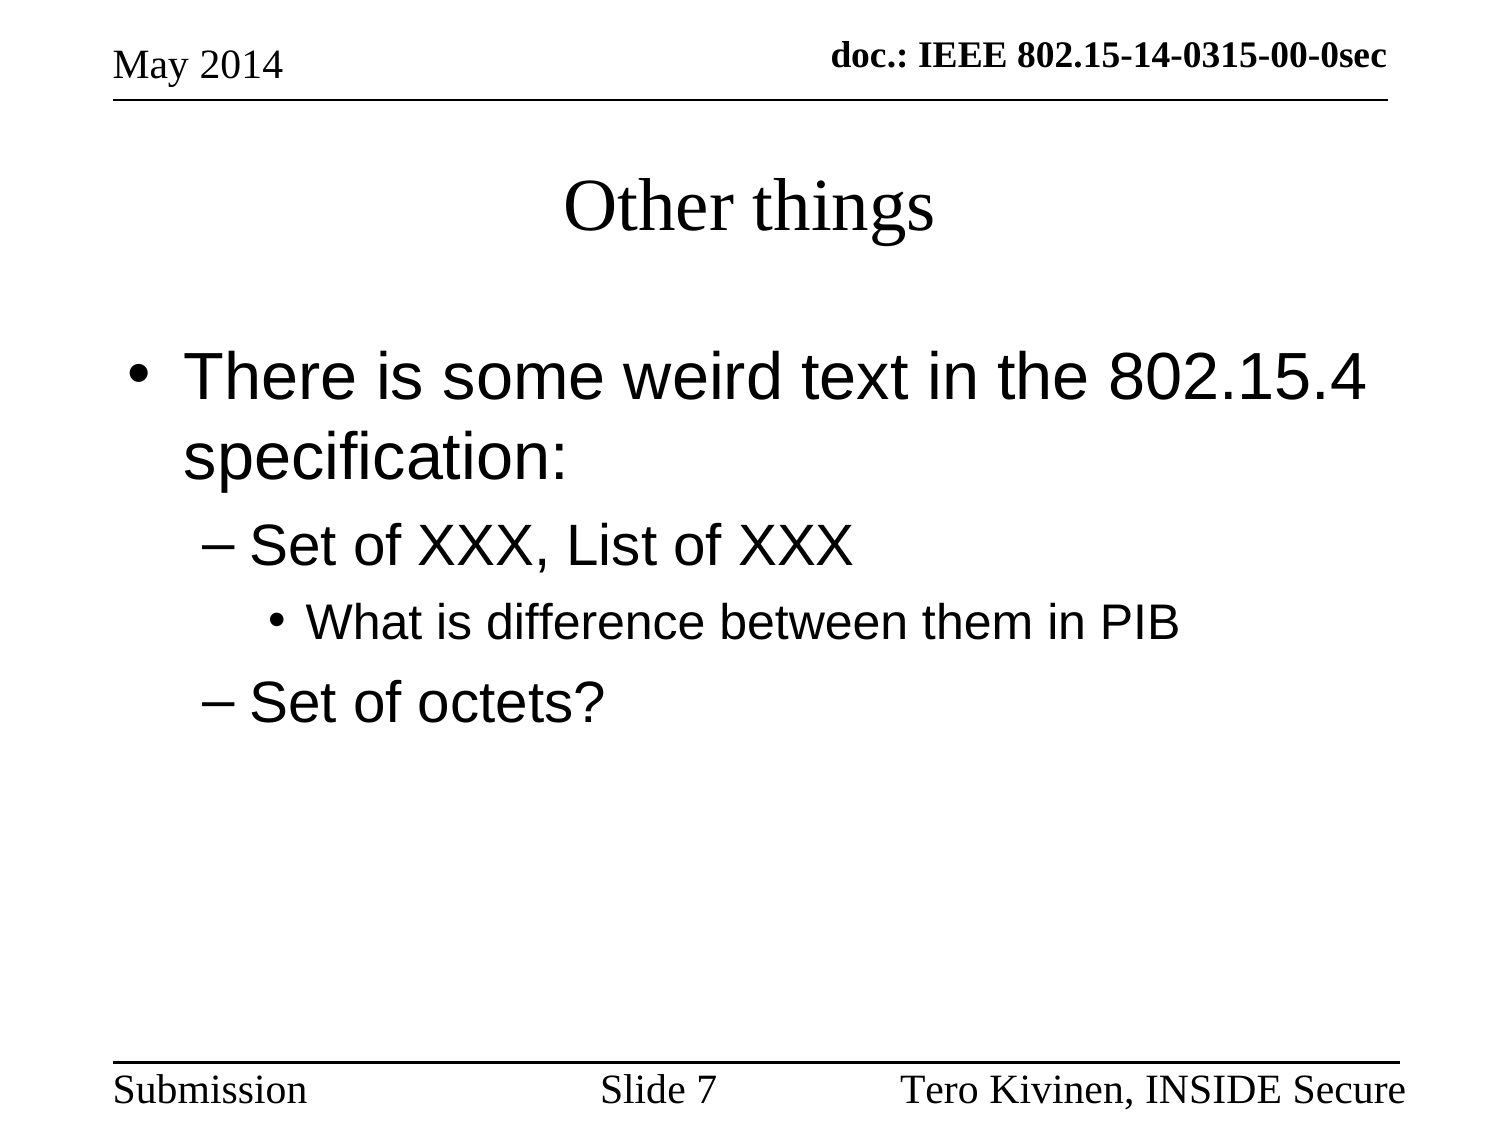

May 2014
# Other things
There is some weird text in the 802.15.4 specification:
Set of XXX, List of XXX
What is difference between them in PIB
Set of octets?
7
Tero Kivinen, INSIDE Secure